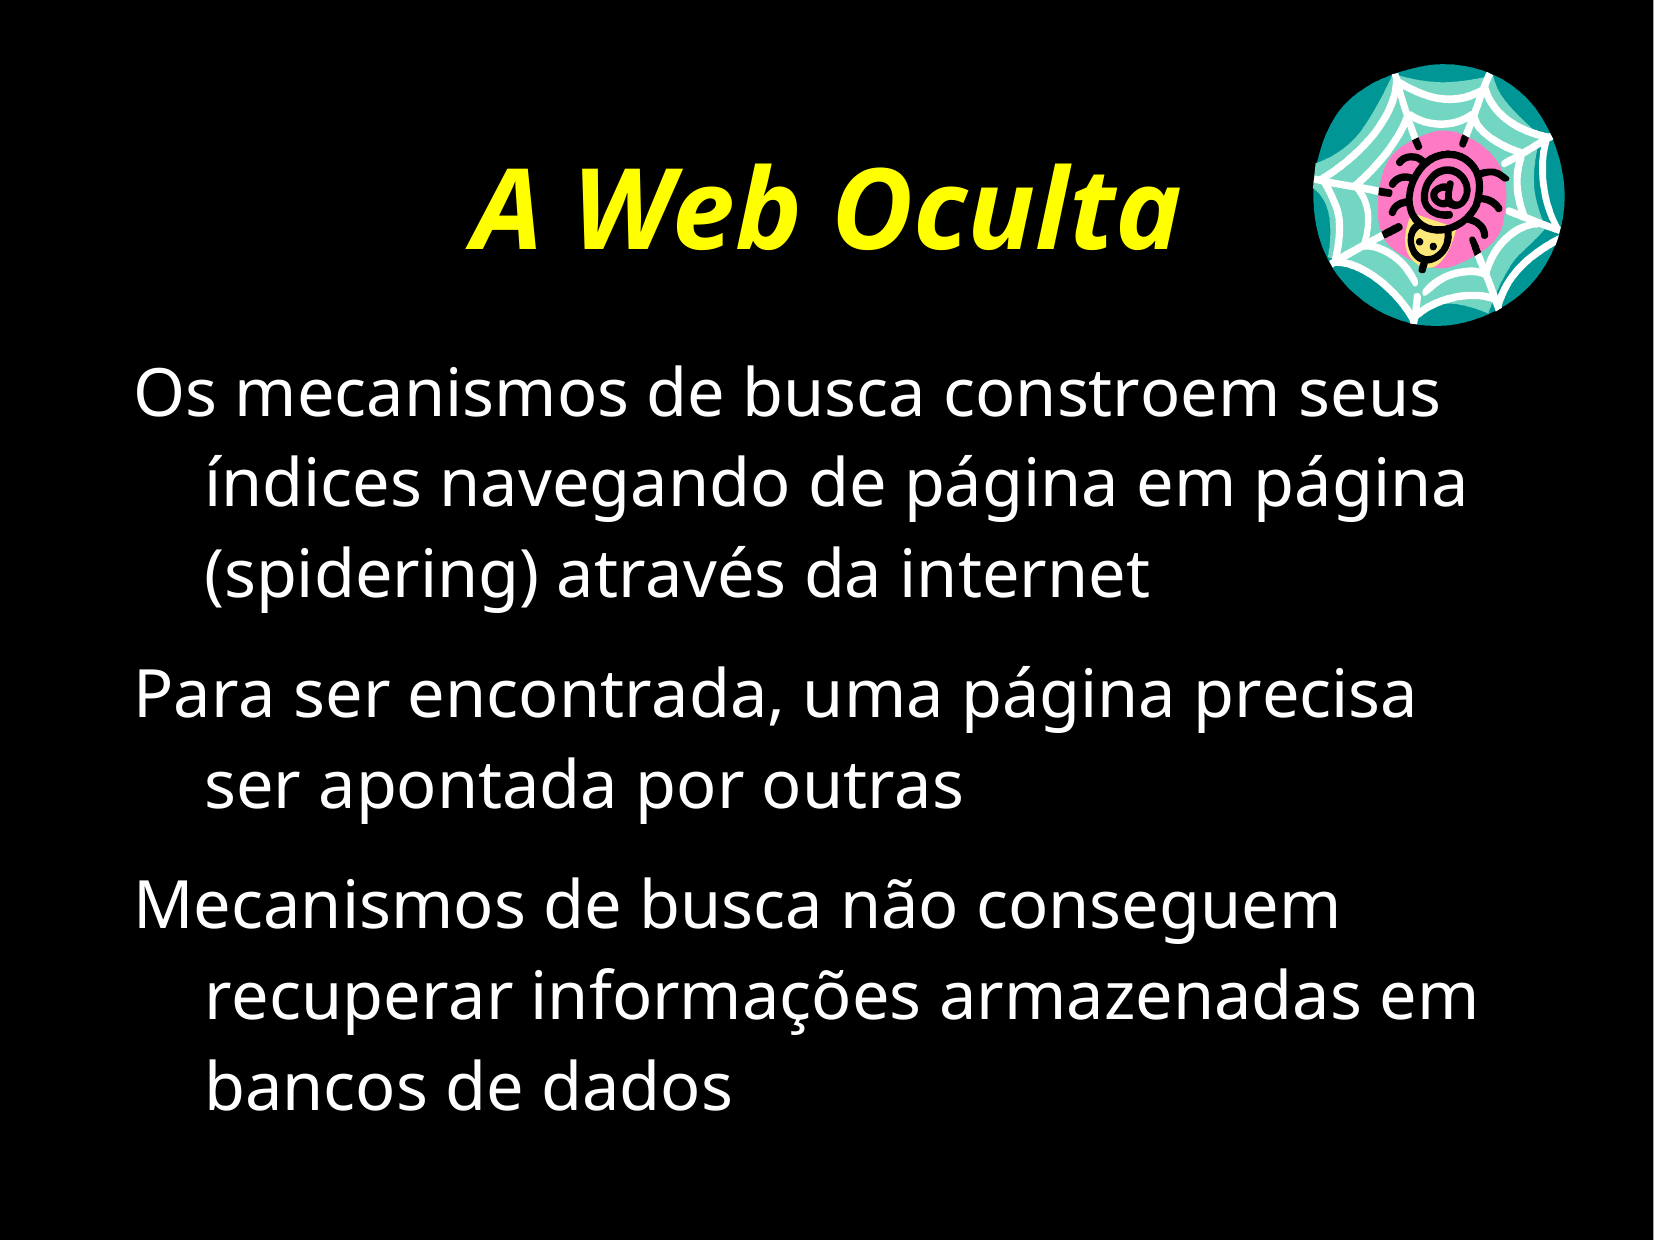

# A Web Oculta
Os mecanismos de busca constroem seus índices navegando de página em página (spidering) através da internet
Para ser encontrada, uma página precisa ser apontada por outras
Mecanismos de busca não conseguem recuperar informações armazenadas em bancos de dados